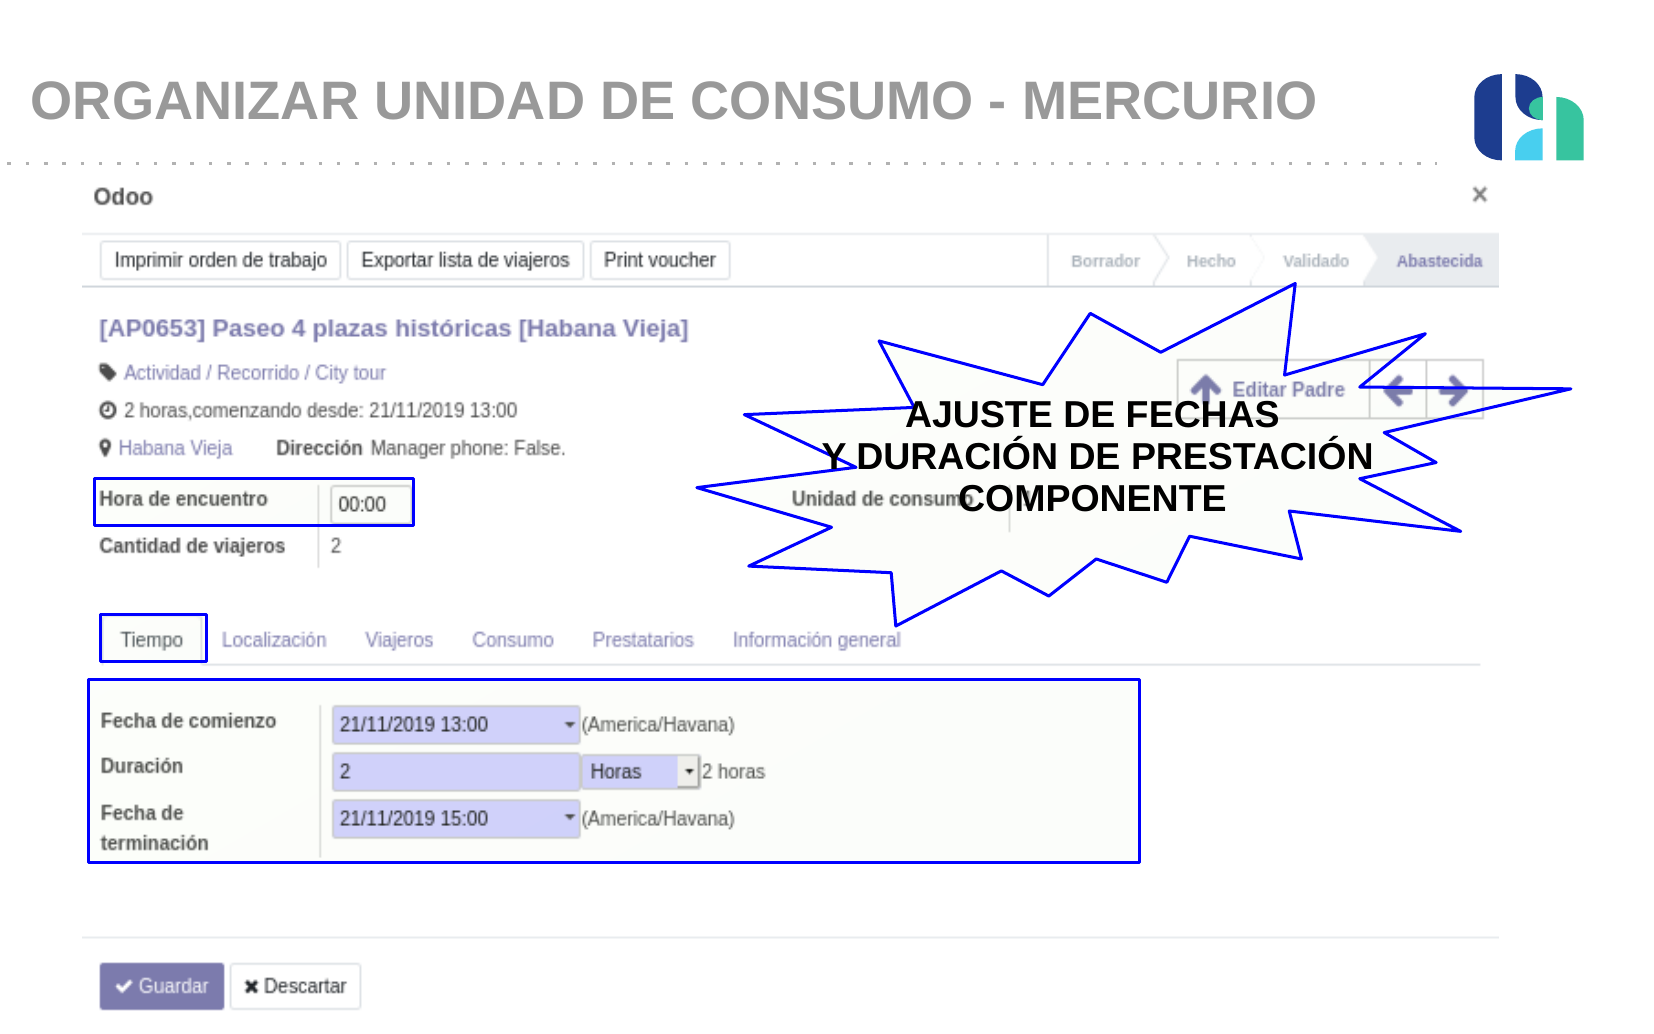

ORGANIZAR UNIDAD DE CONSUMO - MERCURIO
AJUSTE DE FECHAS
 Y DURACIÓN DE PRESTACIÓN
COMPONENTE